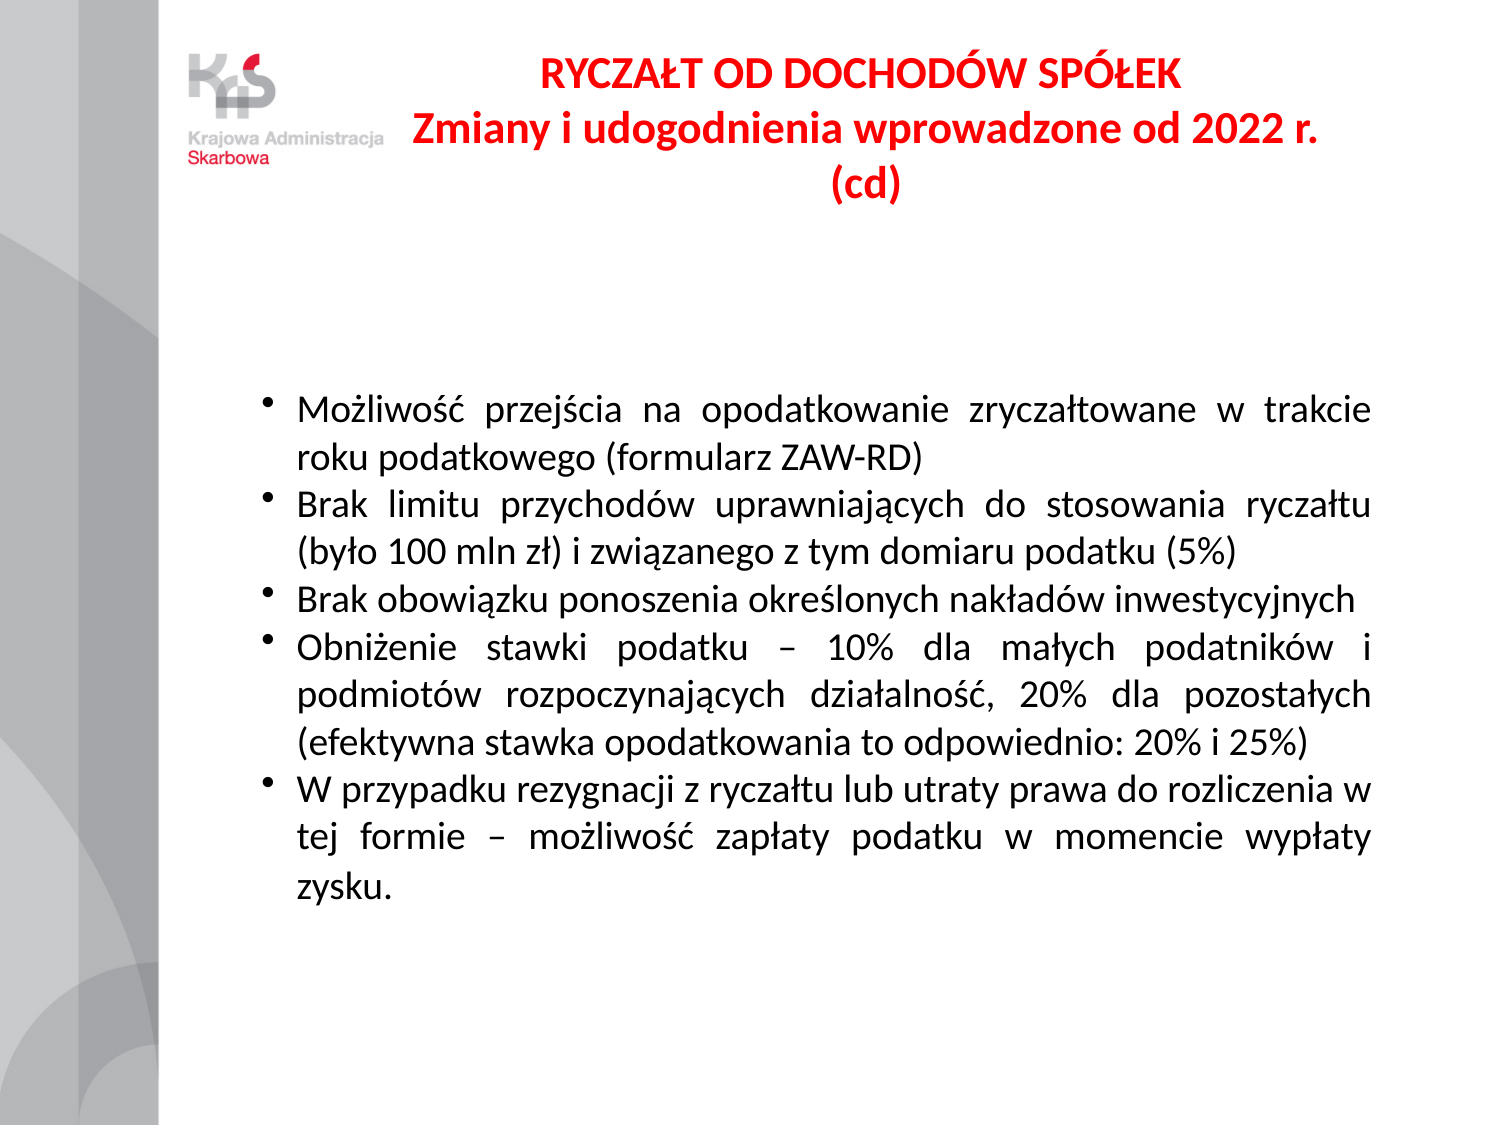

# RYCZAŁT OD DOCHODÓW SPÓŁEK Zmiany i udogodnienia wprowadzone od 2022 r. (cd)
Możliwość przejścia na opodatkowanie zryczałtowane w trakcie roku podatkowego (formularz ZAW-RD)
Brak limitu przychodów uprawniających do stosowania ryczałtu (było 100 mln zł) i związanego z tym domiaru podatku (5%)
Brak obowiązku ponoszenia określonych nakładów inwestycyjnych
Obniżenie stawki podatku – 10% dla małych podatników i podmiotów rozpoczynających działalność, 20% dla pozostałych (efektywna stawka opodatkowania to odpowiednio: 20% i 25%)
W przypadku rezygnacji z ryczałtu lub utraty prawa do rozliczenia w tej formie – możliwość zapłaty podatku w momencie wypłaty zysku.